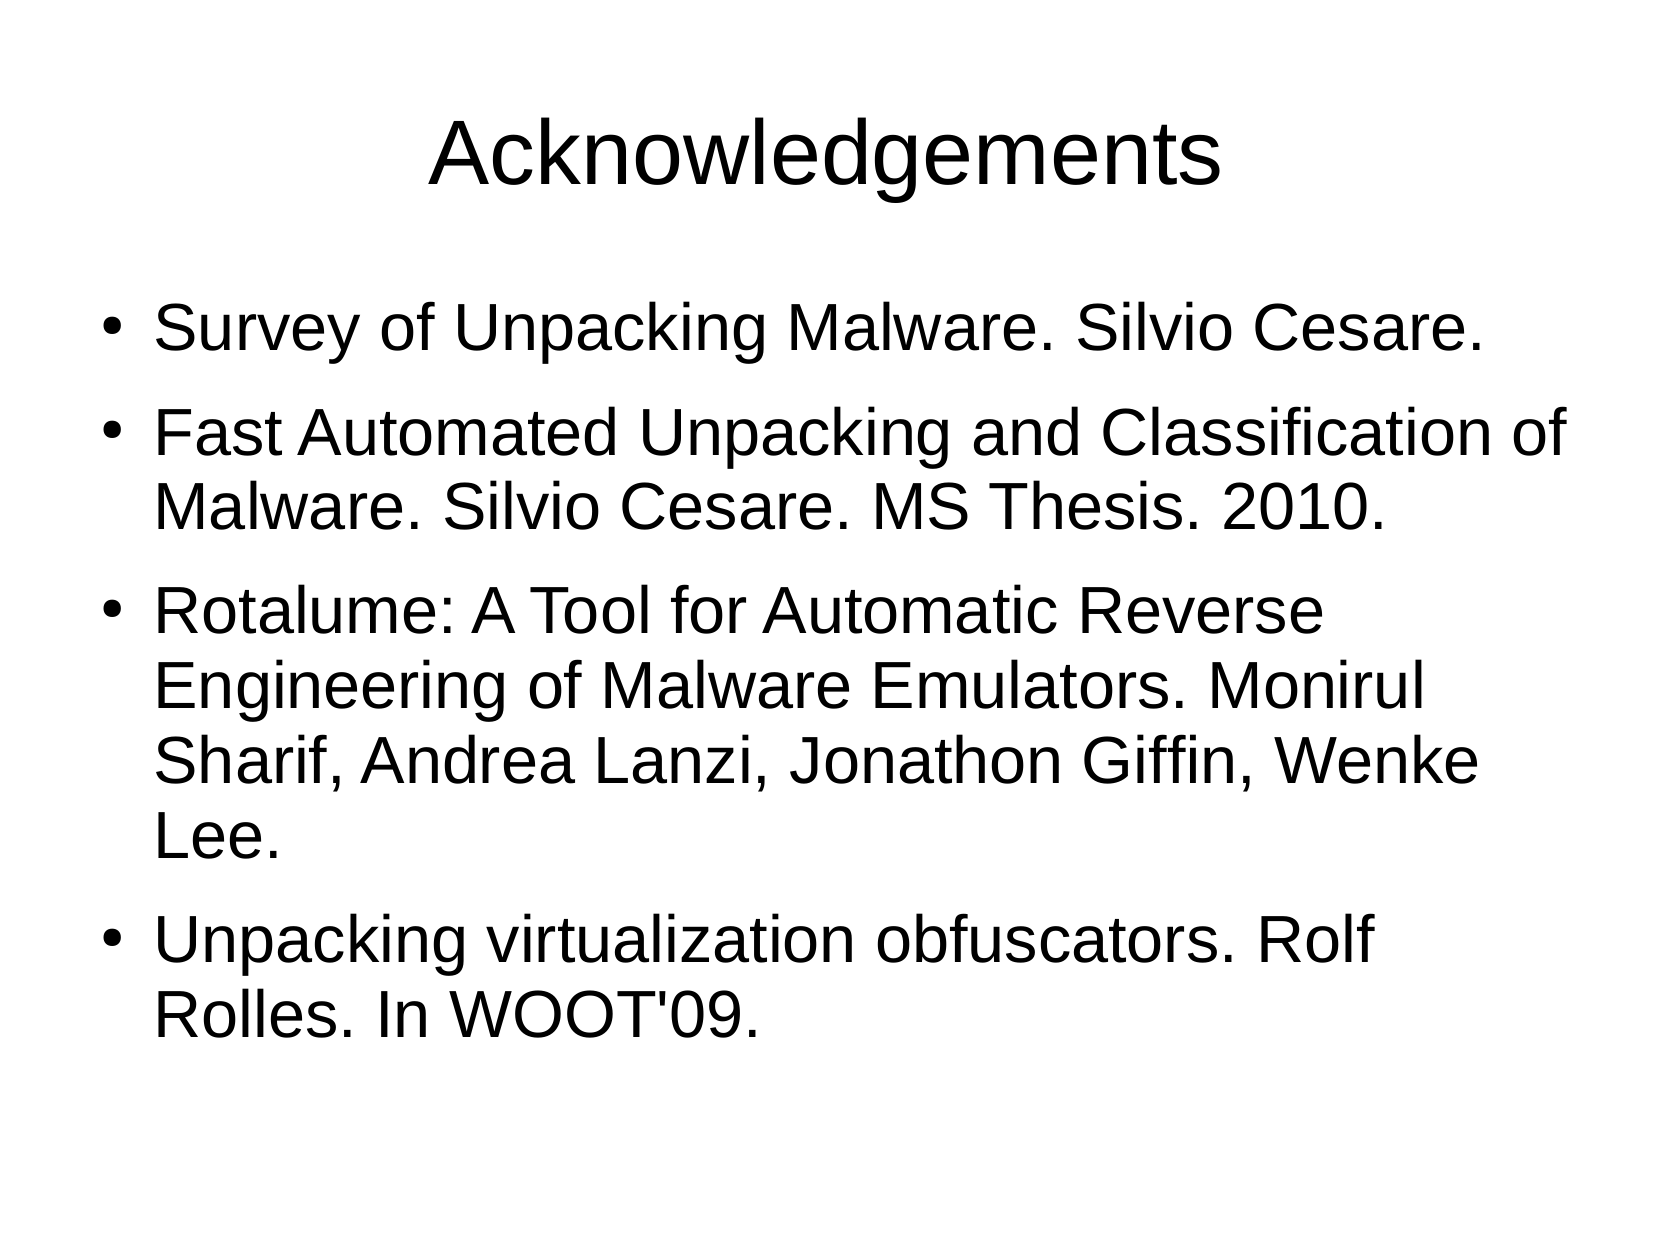

# Acknowledgements
Survey of Unpacking Malware. Silvio Cesare.
Fast Automated Unpacking and Classification of Malware. Silvio Cesare. MS Thesis. 2010.
Rotalume: A Tool for Automatic Reverse Engineering of Malware Emulators. Monirul Sharif, Andrea Lanzi, Jonathon Gifﬁn, Wenke Lee.
Unpacking virtualization obfuscators. Rolf Rolles. In WOOT'09.